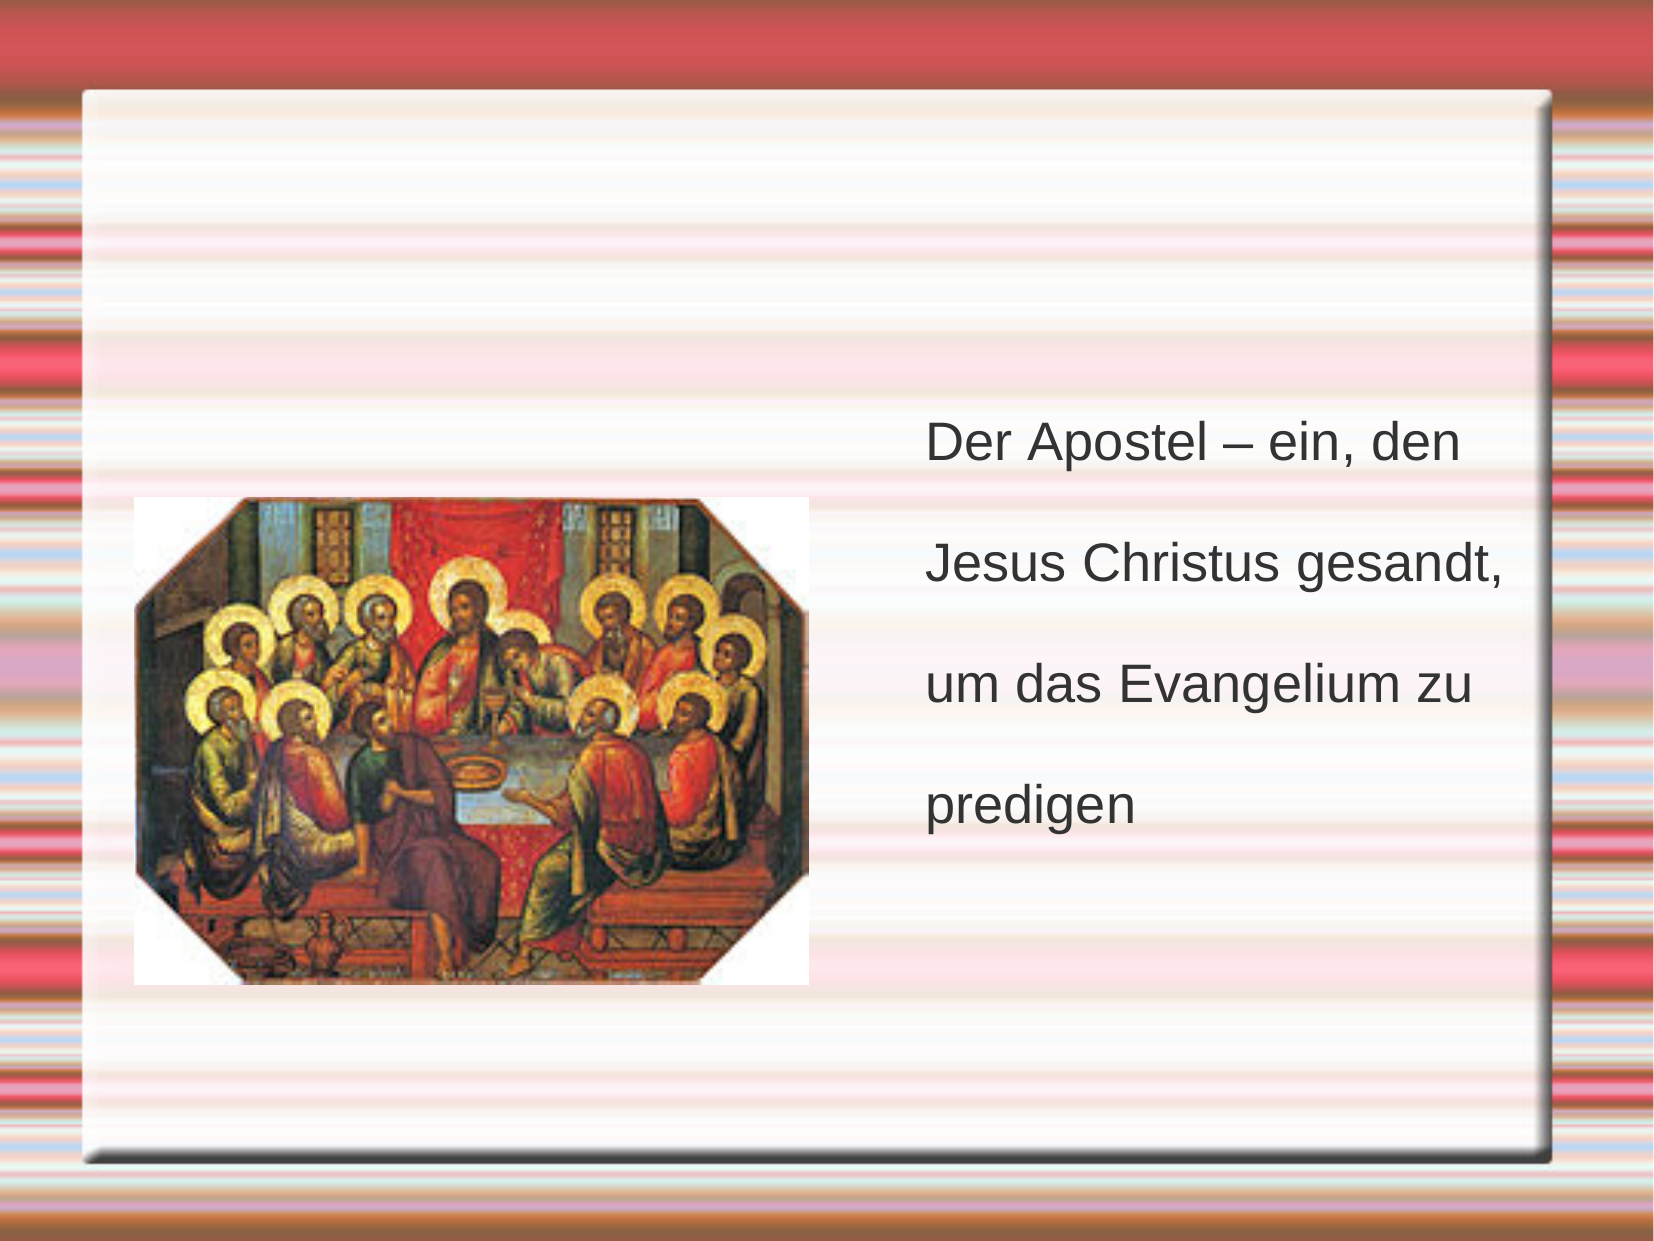

#
Der Apostel – ein, den Jesus Christus gesandt, um das Evangelium zu predigen